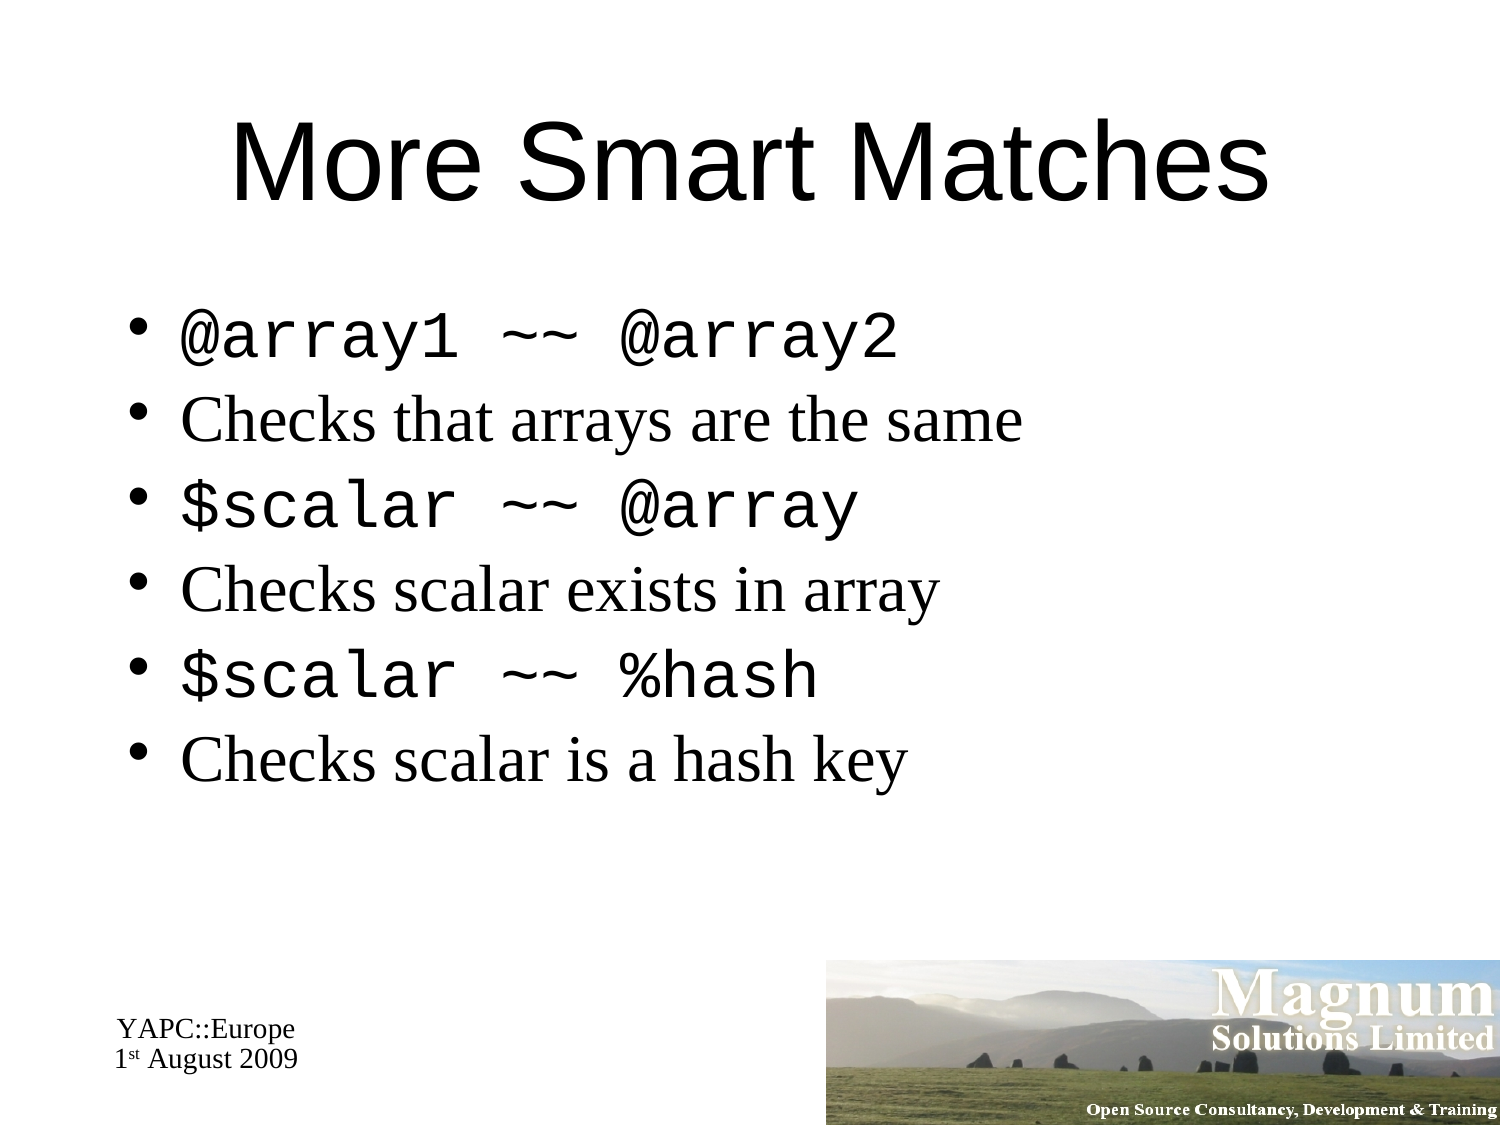

# More Smart Matches
@array1 ~~ @array2
Checks that arrays are the same
$scalar ~~ @array
Checks scalar exists in array
$scalar ~~ %hash
Checks scalar is a hash key
126